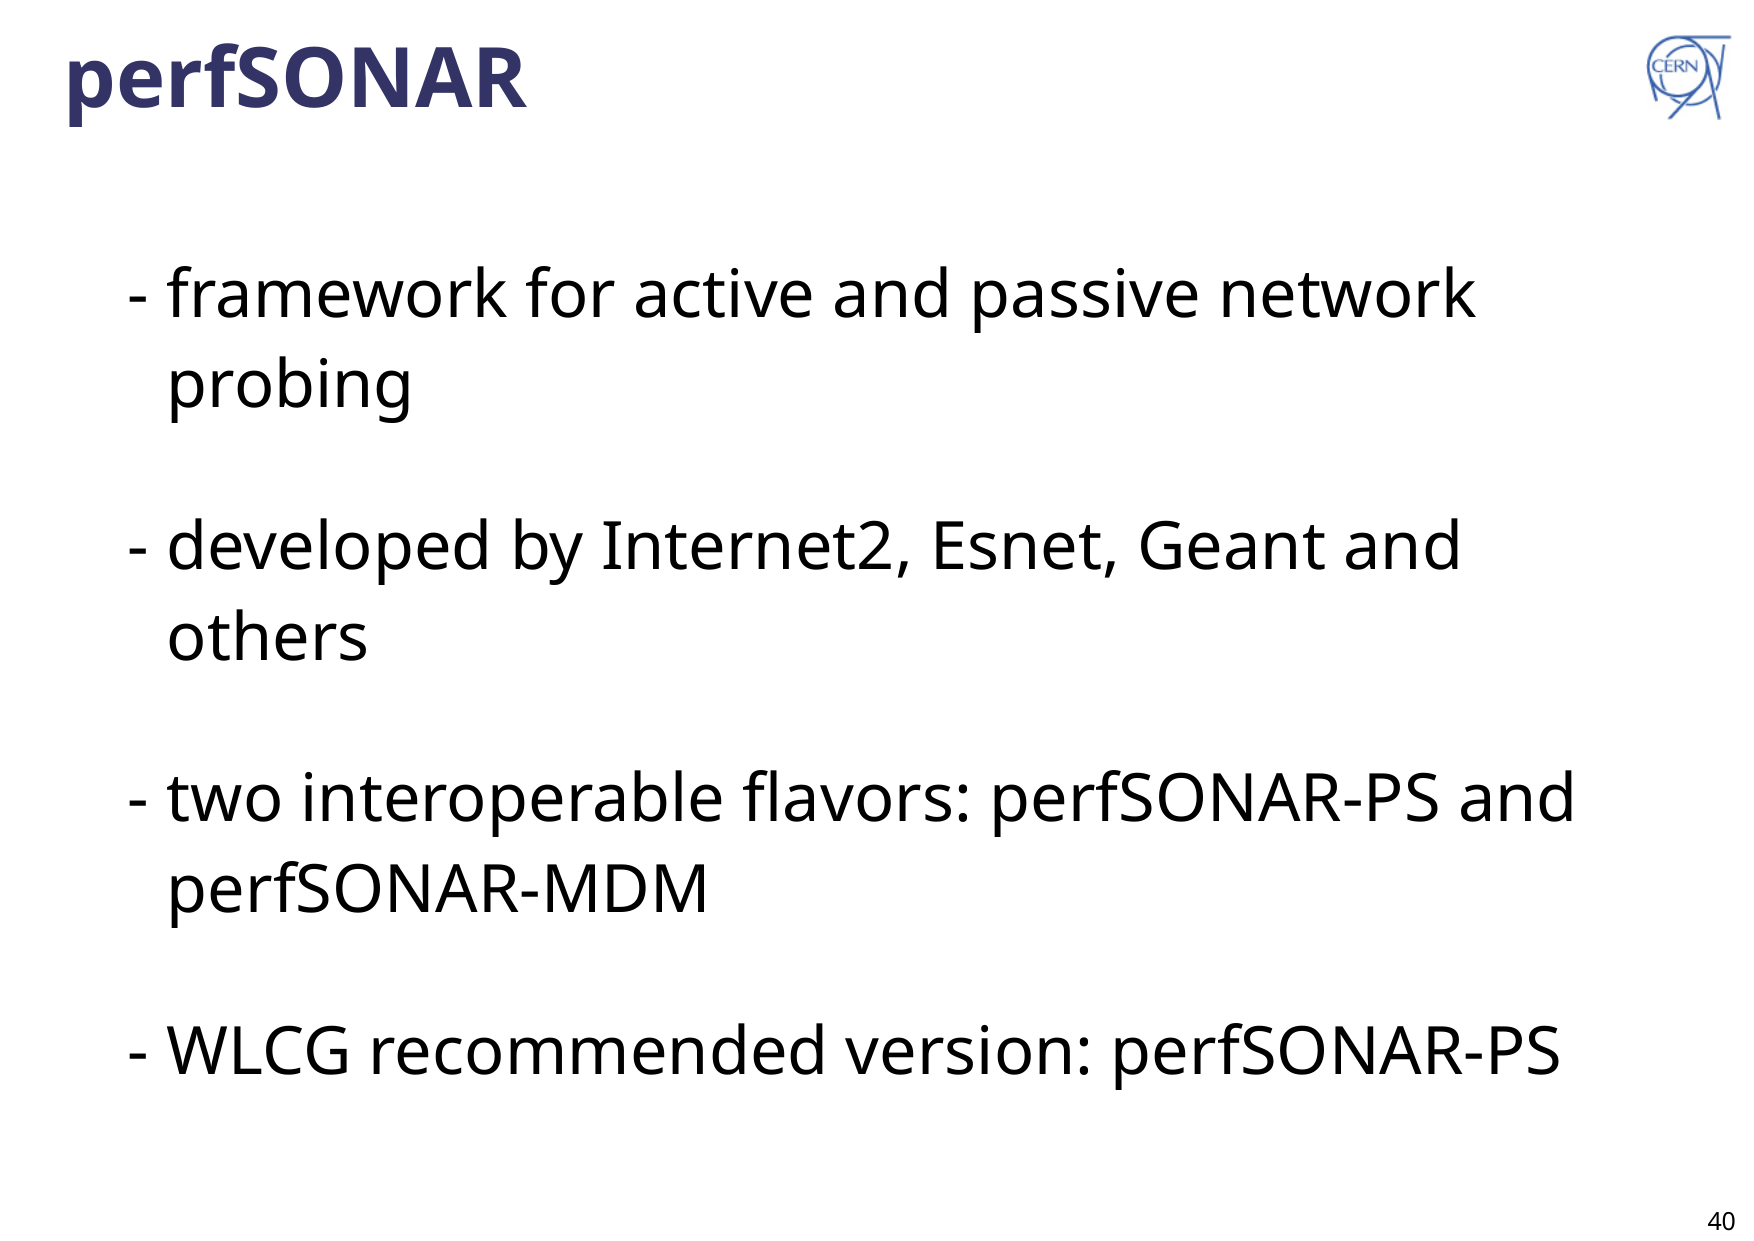

# perfSONAR
- framework for active and passive network probing
- developed by Internet2, Esnet, Geant and others
- two interoperable flavors: perfSONAR-PS and perfSONAR-MDM
- WLCG recommended version: perfSONAR-PS
40